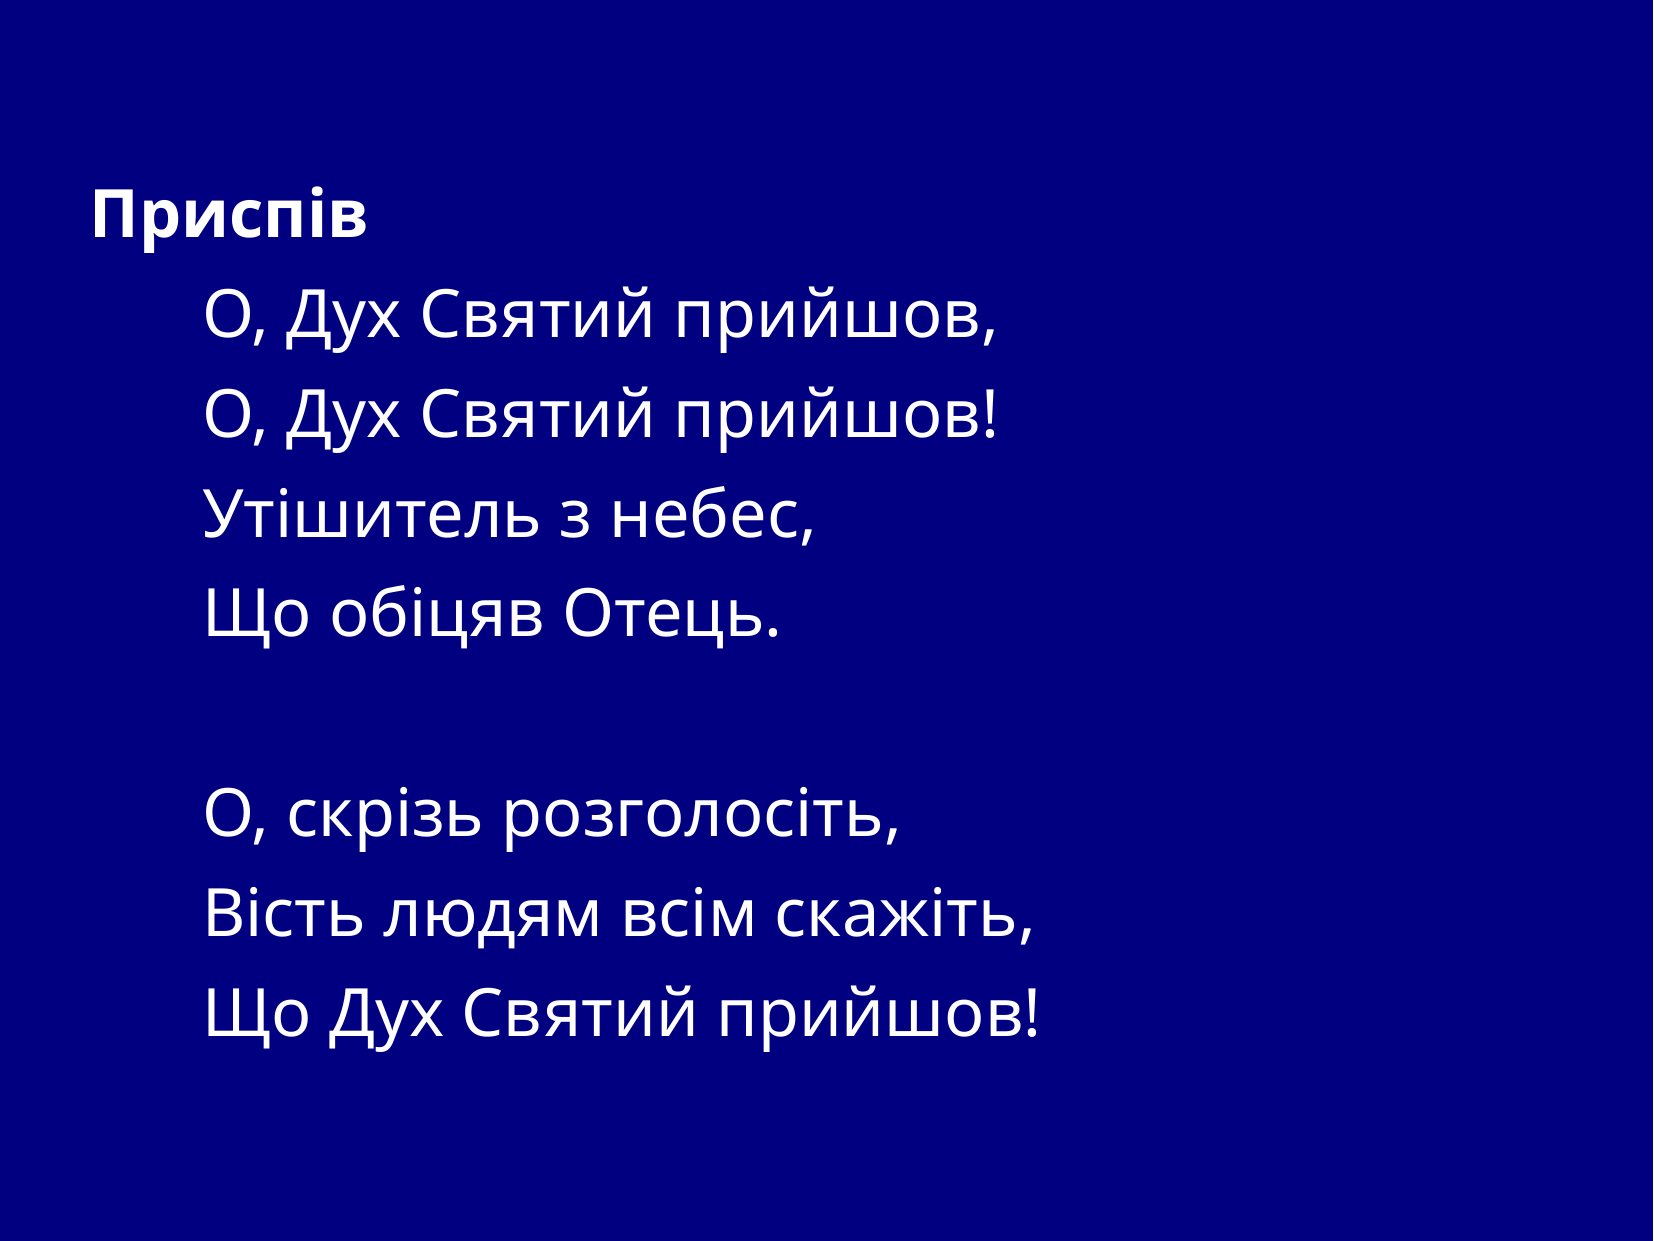

Приспів
	О, Дух Святий прийшов,
	О, Дух Святий прийшов!
	Утішитель з небес,
	Що обіцяв Отець.
	О, скрізь розголосіть,
	Вість людям всім скажіть,
	Що Дух Святий прийшов!